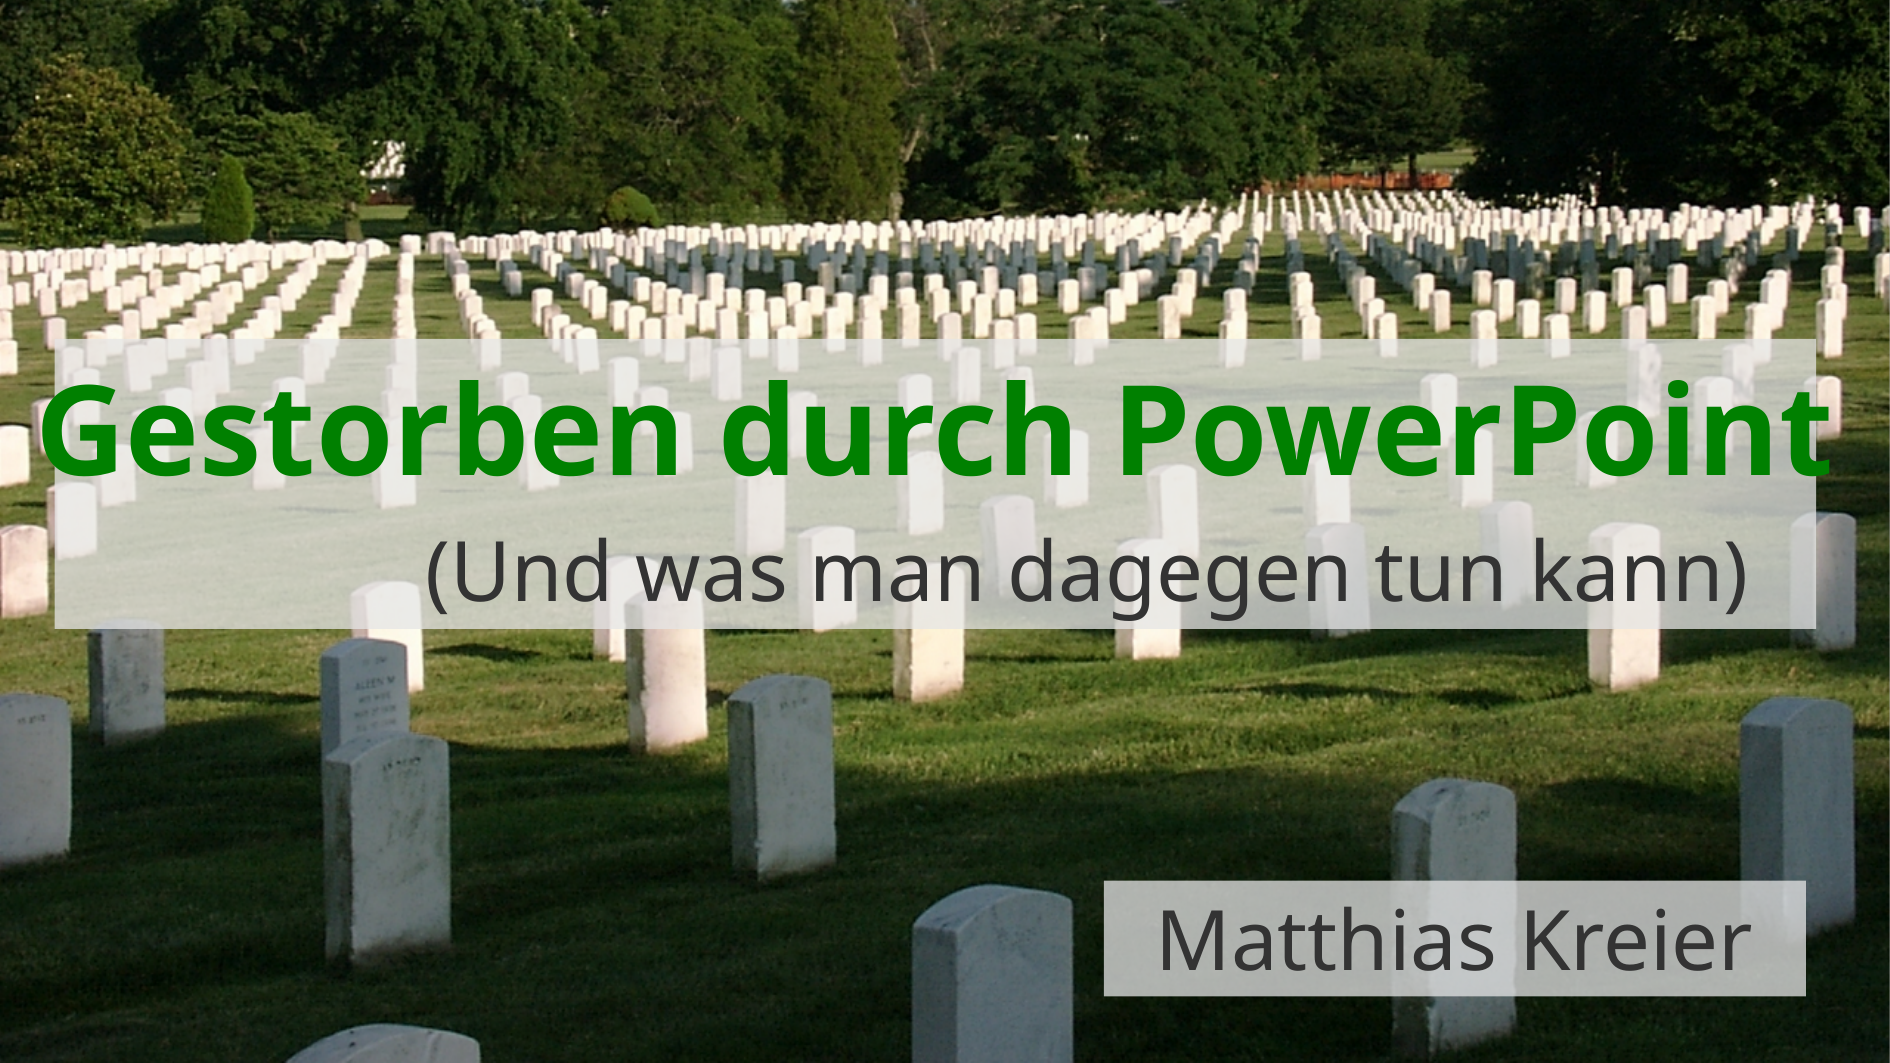

Gestorben durch PowerPoint
 (Und was man dagegen tun kann)
Matthias Kreier